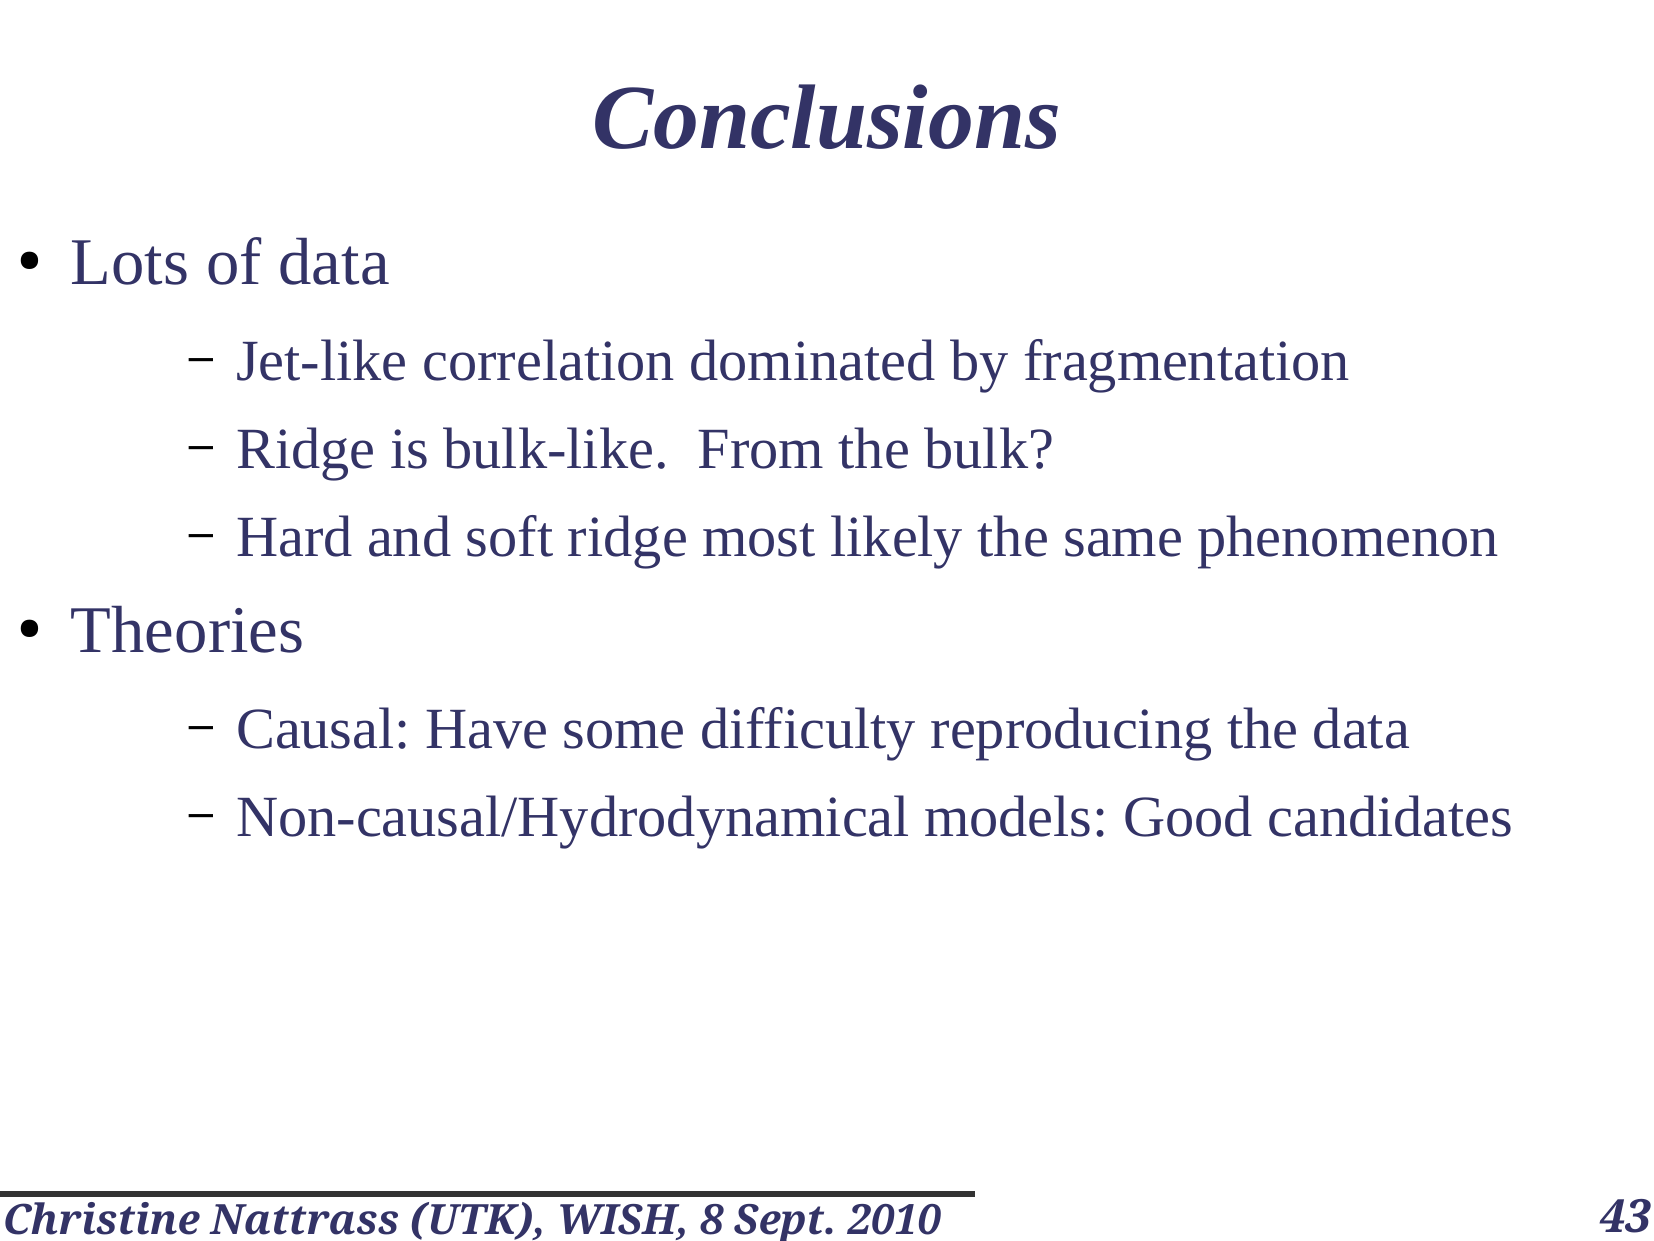

# Conclusions
Lots of data
Jet-like correlation dominated by fragmentation
Ridge is bulk-like. From the bulk?
Hard and soft ridge most likely the same phenomenon
Theories
Causal: Have some difficulty reproducing the data
Non-causal/Hydrodynamical models: Good candidates